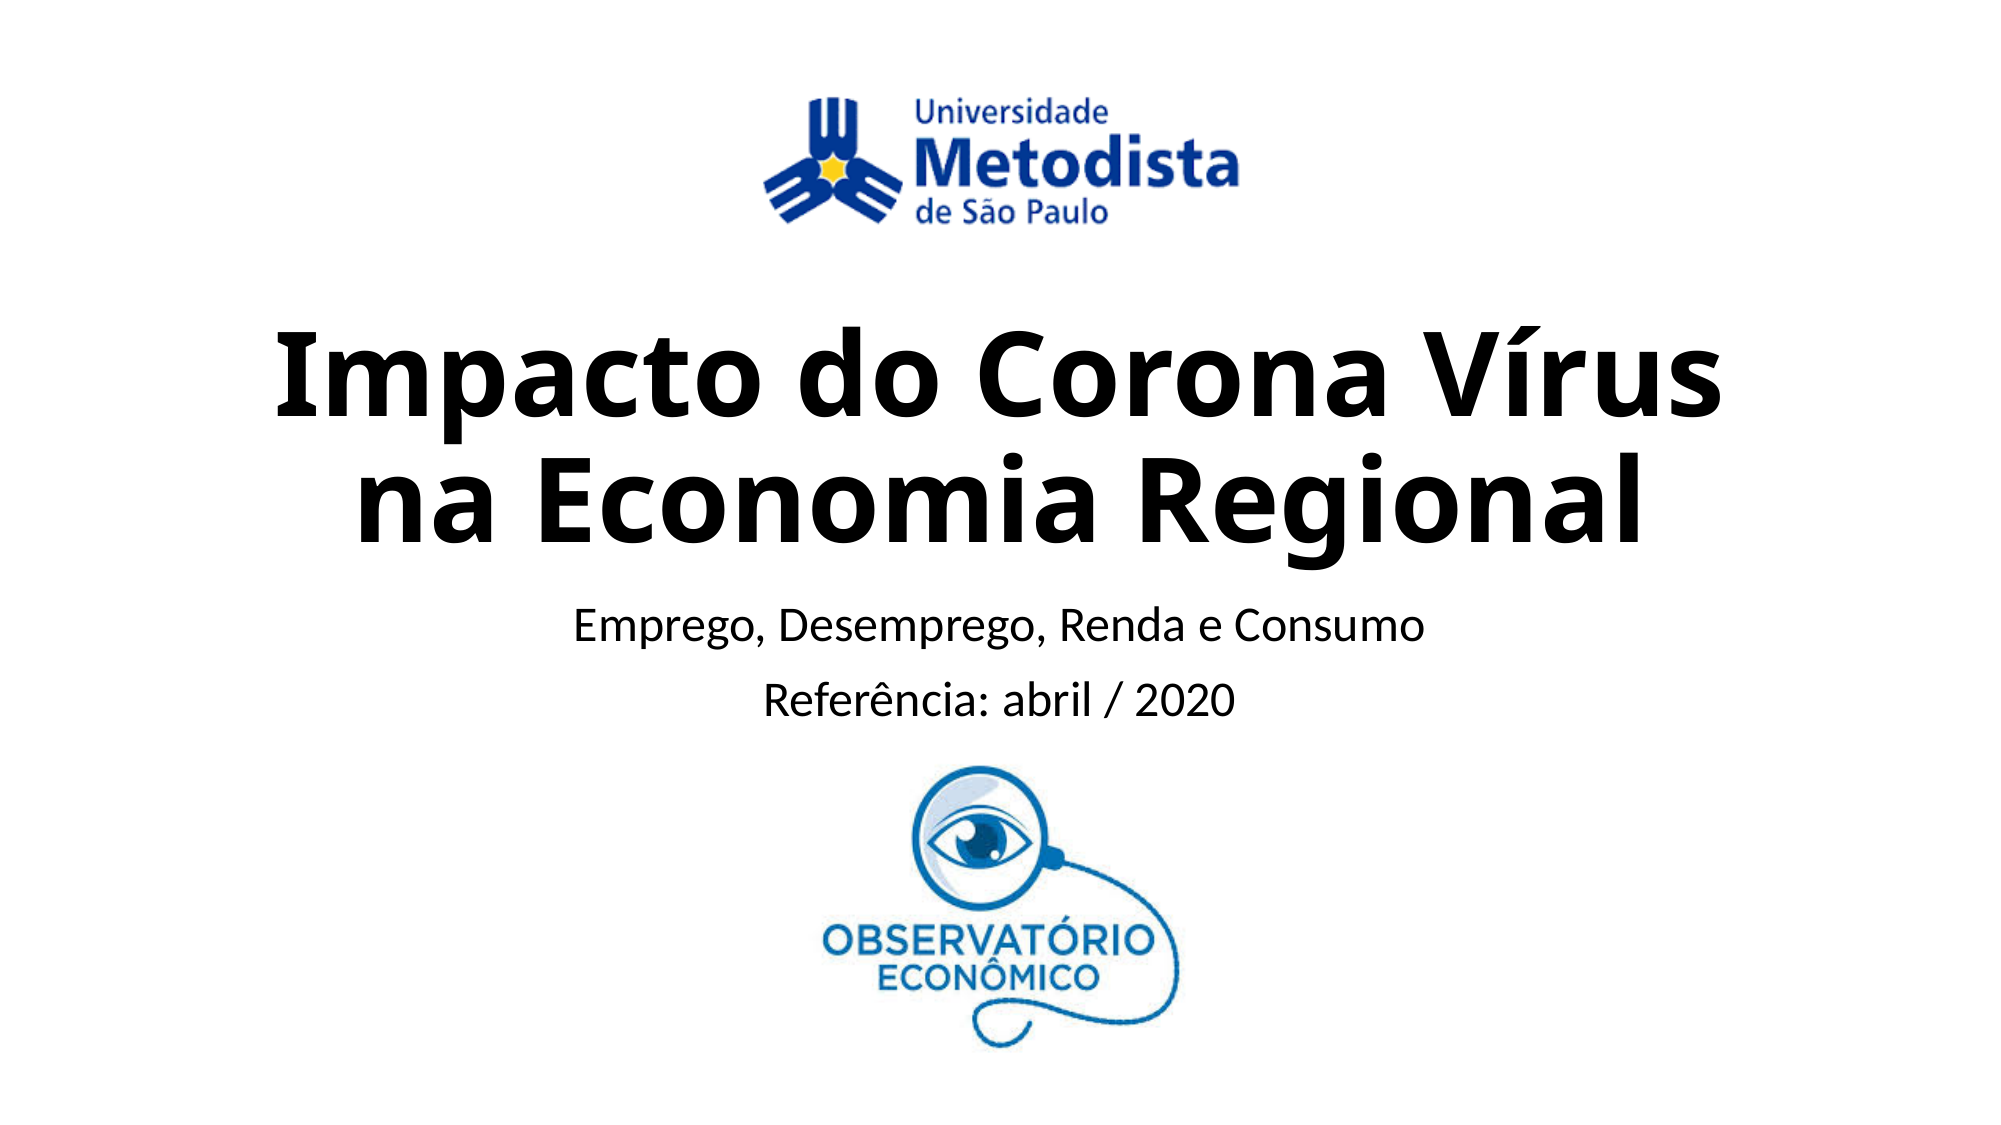

# Impacto do Corona Vírus na Economia Regional
Emprego, Desemprego, Renda e Consumo
Referência: abril / 2020